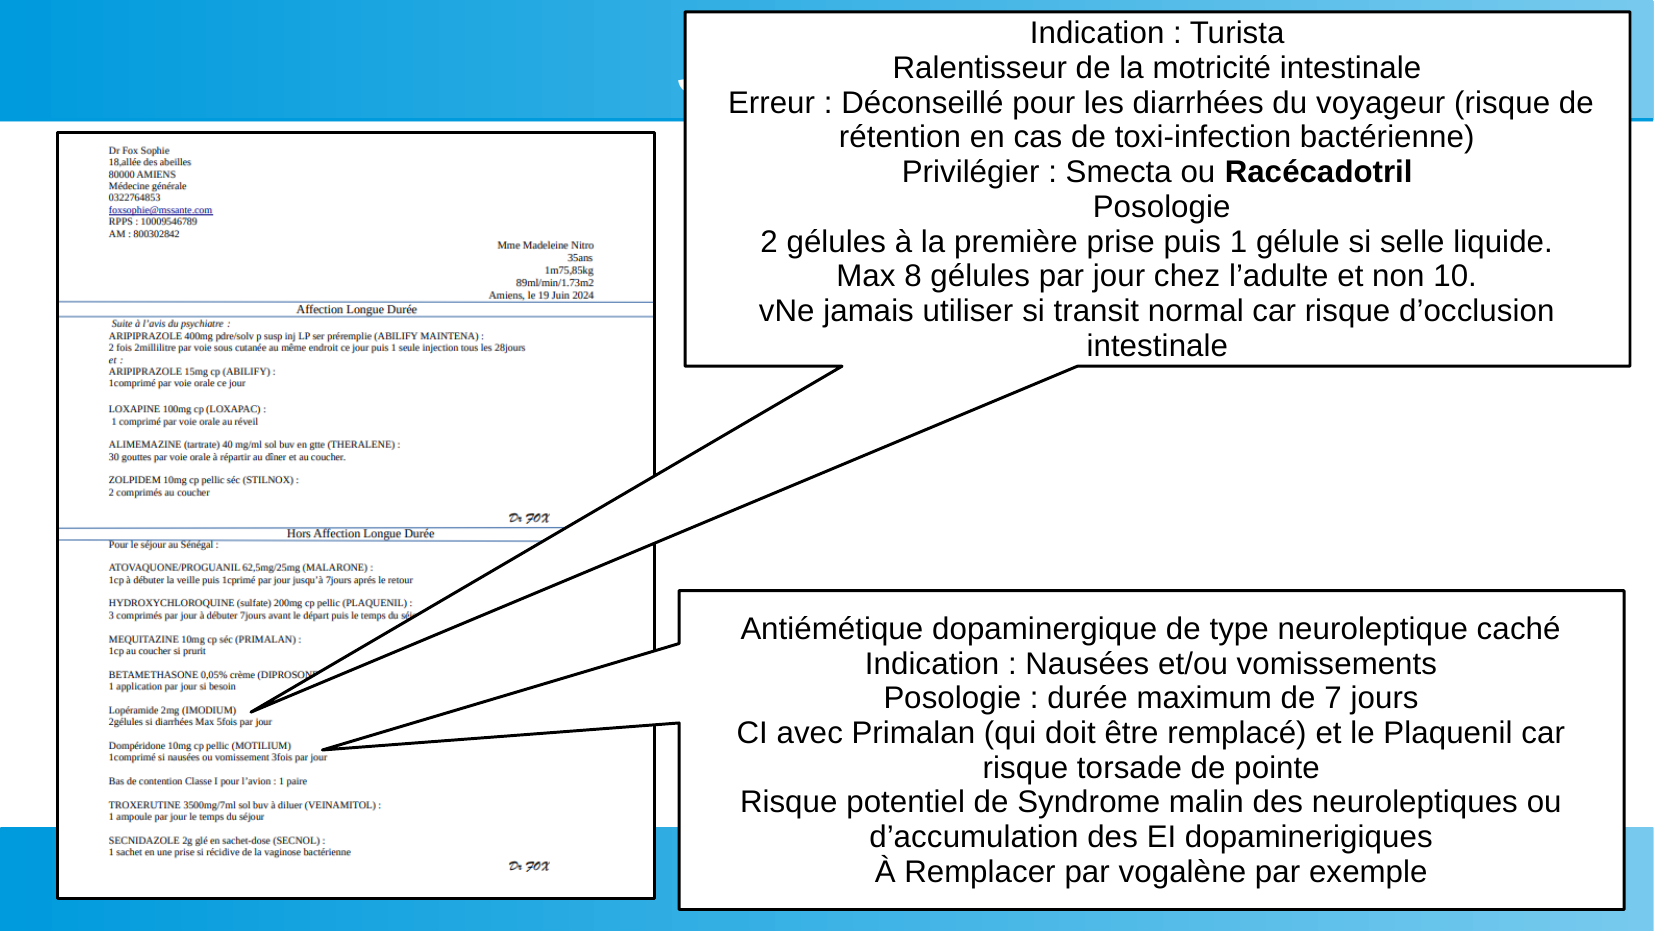

Indication : Turista
Ralentisseur de la motricité intestinale
 Erreur : Déconseillé pour les diarrhées du voyageur (risque de rétention en cas de toxi-infection bactérienne)
Privilégier : Smecta ou Racécadotril
 Posologie
2 gélules à la première prise puis 1 gélule si selle liquide.
Max 8 gélules par jour chez l’adulte et non 10.
vNe jamais utiliser si transit normal car risque d’occlusion intestinale
# Juin 2024
Antiémétique dopaminergique de type neuroleptique caché
Indication : Nausées et/ou vomissements
Posologie : durée maximum de 7 jours
CI avec Primalan (qui doit être remplacé) et le Plaquenil car risque torsade de pointe
Risque potentiel de Syndrome malin des neuroleptiques ou d’accumulation des EI dopaminerigiques
À Remplacer par vogalène par exemple
31